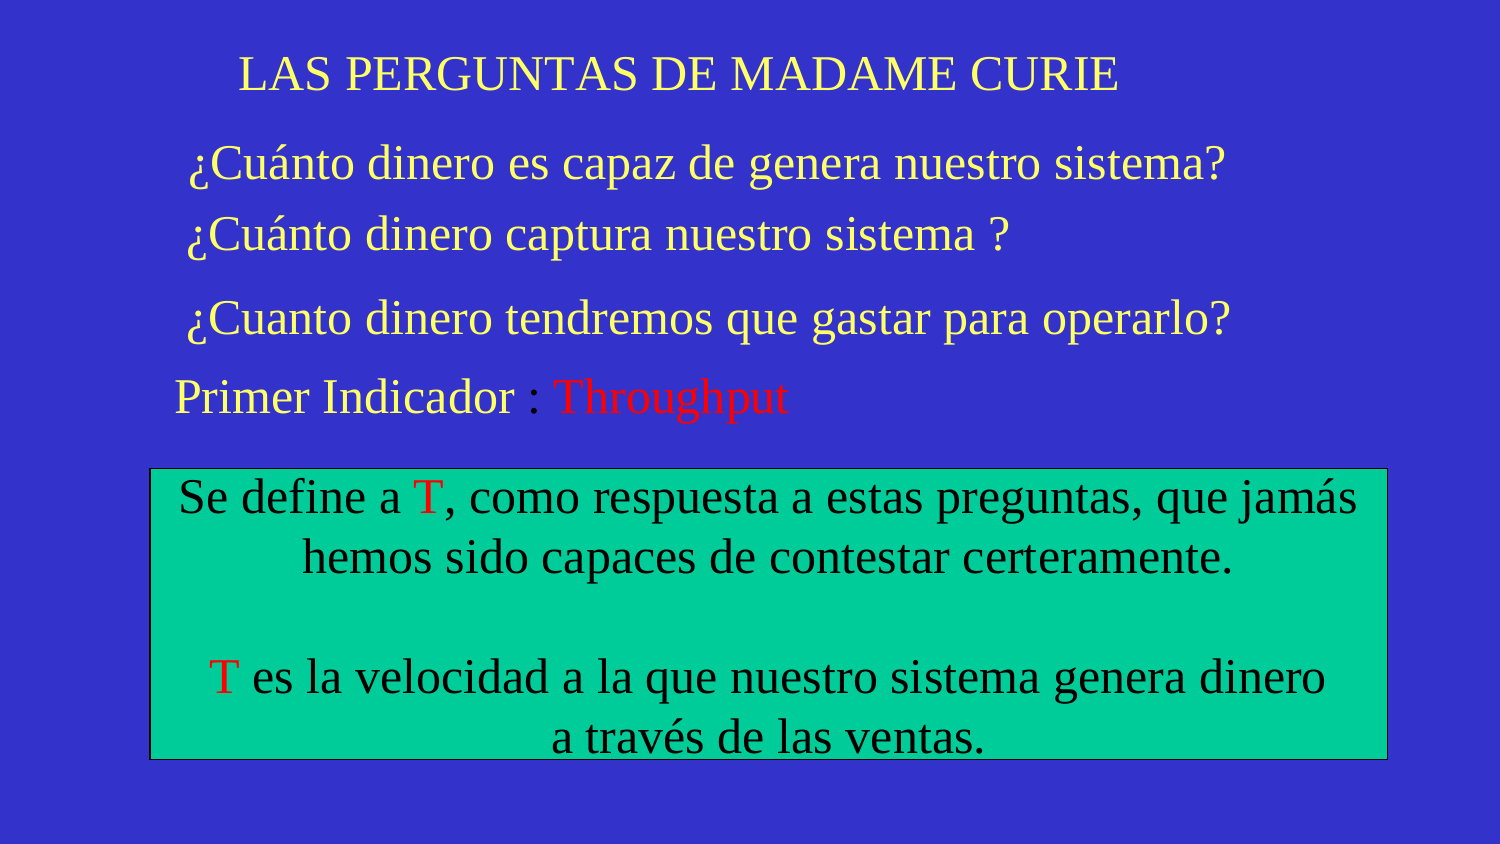

LAS PERGUNTAS DE MADAME CURIE
¿Cuánto dinero es capaz de genera nuestro sistema?
¿Cuánto dinero captura nuestro sistema ?
¿Cuanto dinero tendremos que gastar para operarlo?
Primer Indicador : Throughput
Se define a T, como respuesta a estas preguntas, que jamás
hemos sido capaces de contestar certeramente.
T es la velocidad a la que nuestro sistema genera dinero
a través de las ventas.